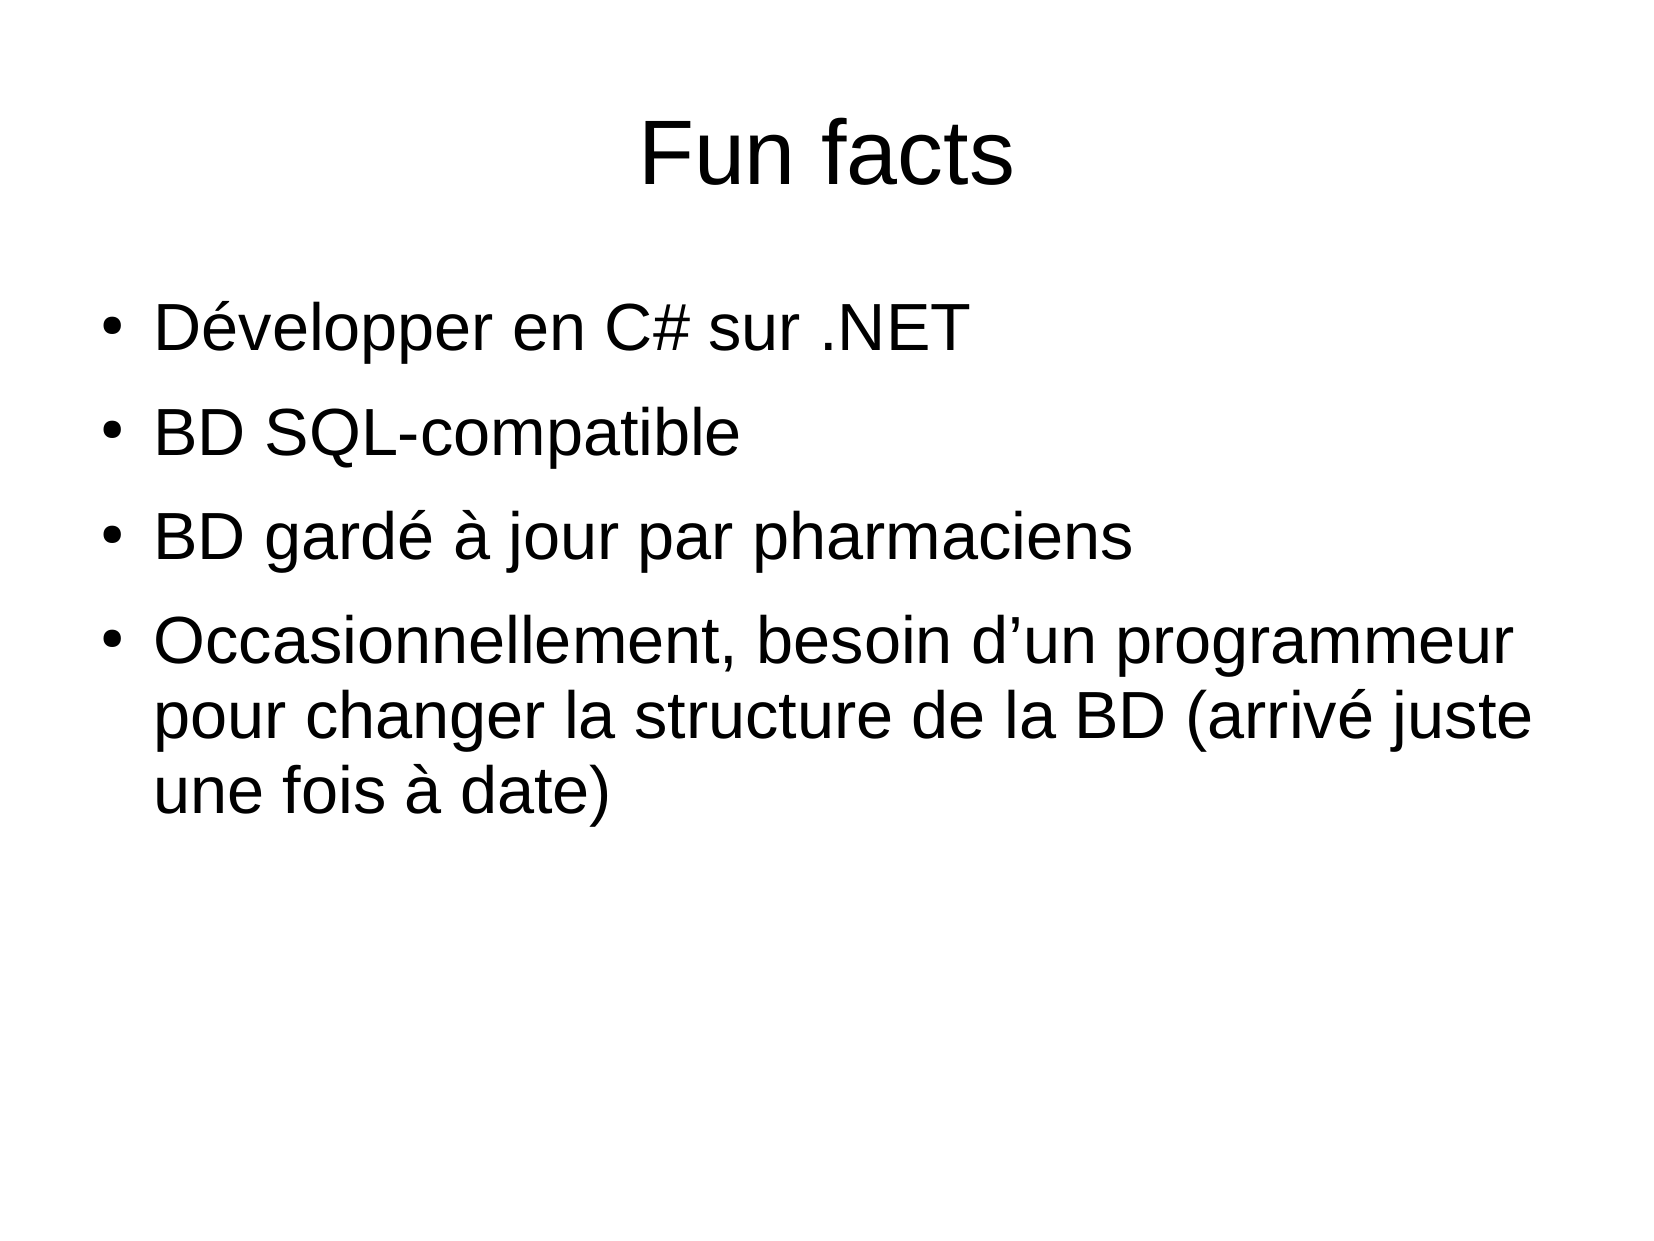

# Fun facts
Développer en C# sur .NET
BD SQL-compatible
BD gardé à jour par pharmaciens
Occasionnellement, besoin d’un programmeur pour changer la structure de la BD (arrivé juste une fois à date)